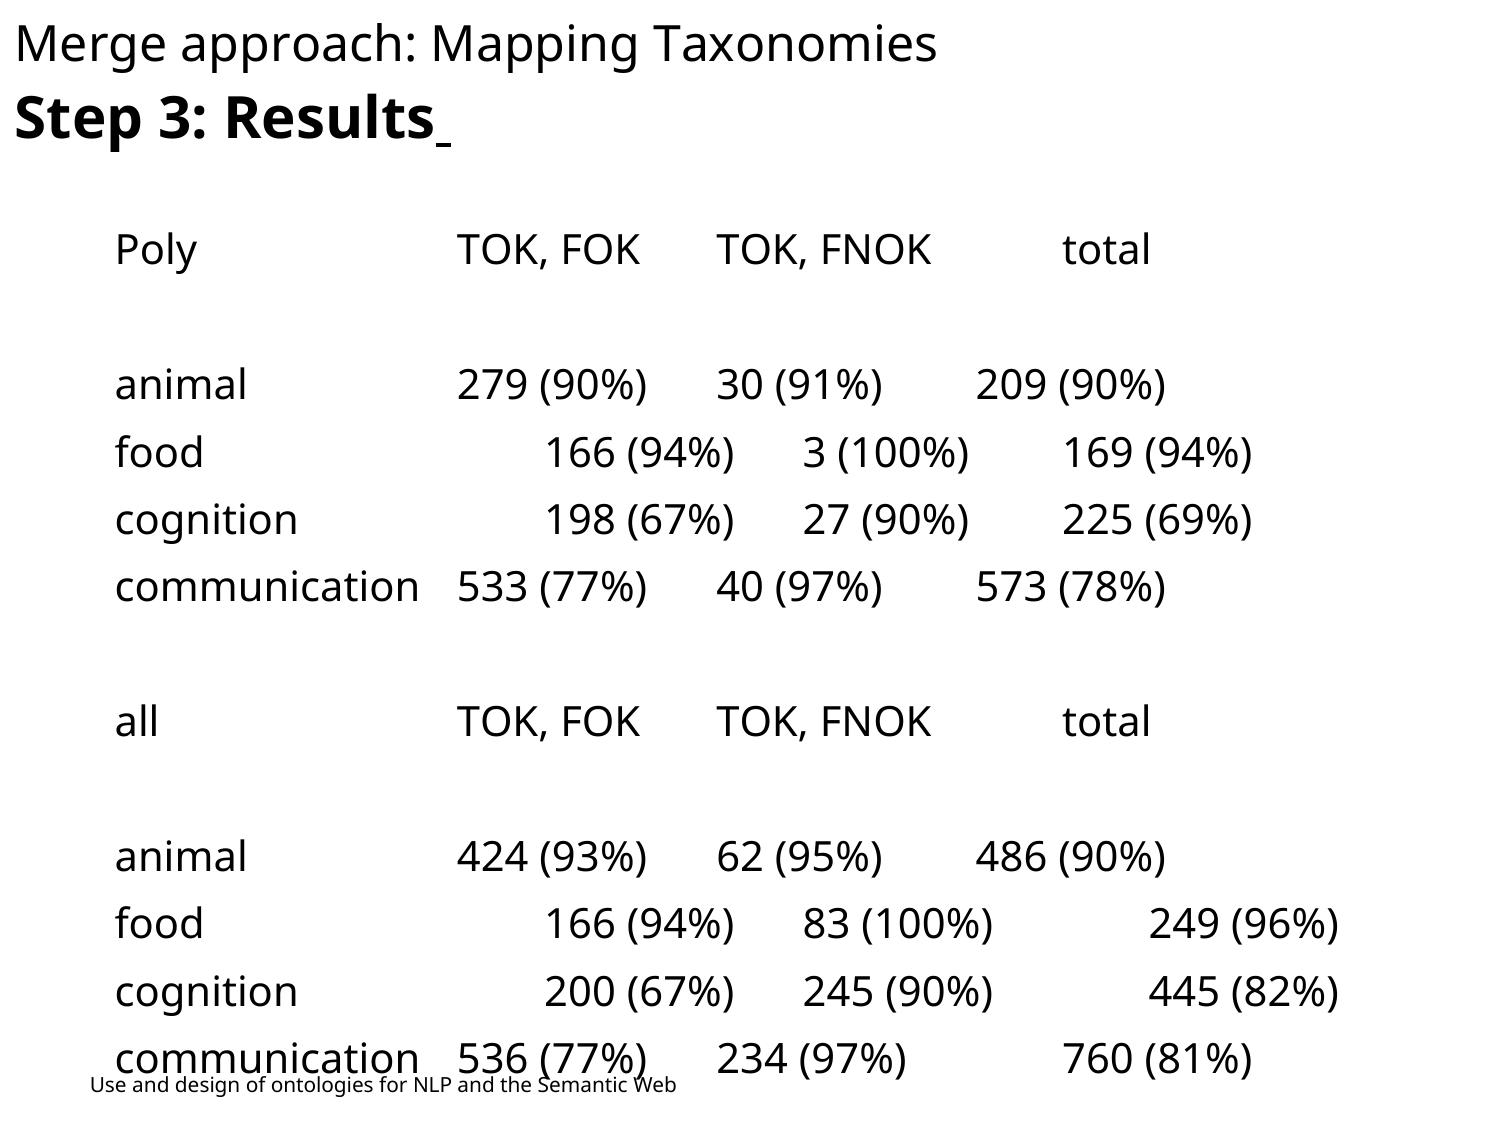

Merge approach: Mapping Taxonomies
Step 3: Results
# Poly				TOK, FOK	TOK, FNOK		total
animal			279 (90%)	30 (91%)		209 (90%)
food				166 (94%)	3 (100%)		169 (94%)
cognition			198 (67%)	27 (90%)		225 (69%)
communication	533 (77%)	40 (97%)		573 (78%)
all					TOK, FOK	TOK, FNOK		total
animal			424 (93%)	62 (95%)		486 (90%)
food				166 (94%)	83 (100%)		249 (96%)
cognition			200 (67%)	245 (90%)		445 (82%)
communication	536 (77%)	234 (97%)		760 (81%)